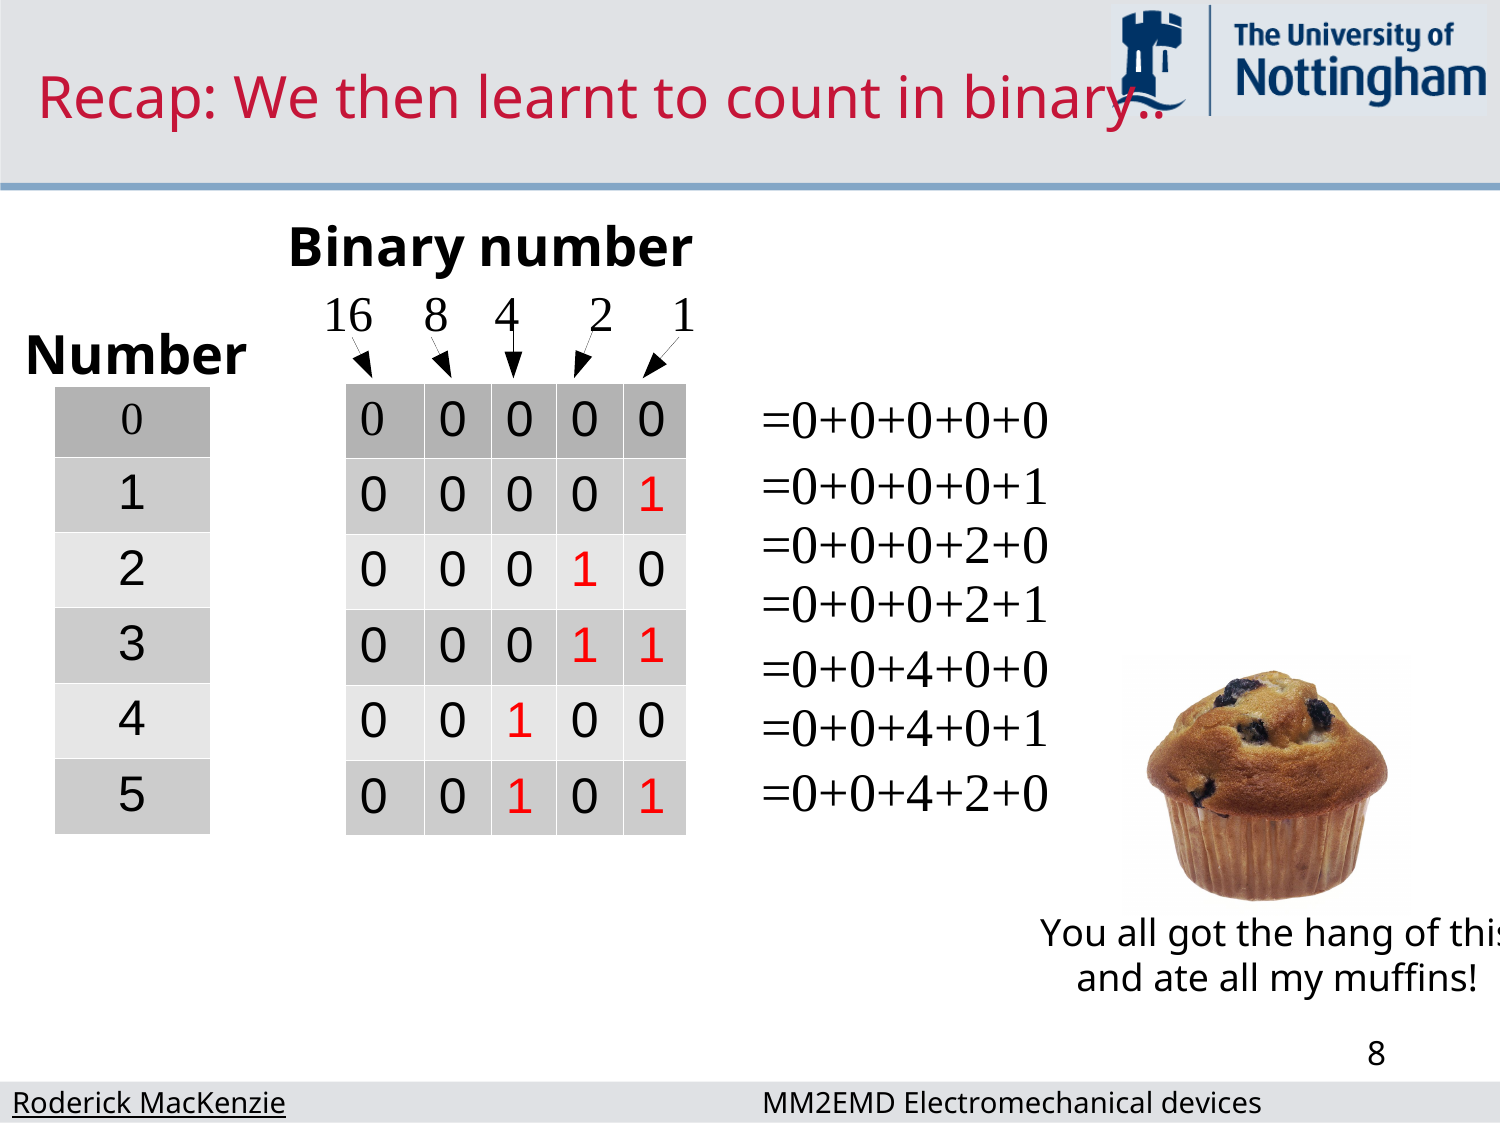

# Recap: We then learnt to count in binary..
Binary number
1
2
4
8
16
Number
=0+0+0+0+0
| 0 | 0 | 0 | 0 | 0 |
| --- | --- | --- | --- | --- |
| 0 | 0 | 0 | 0 | 1 |
| 0 | 0 | 0 | 1 | 0 |
| 0 | 0 | 0 | 1 | 1 |
| 0 | 0 | 1 | 0 | 0 |
| 0 | 0 | 1 | 0 | 1 |
| 0 |
| --- |
| 1 |
| 2 |
| 3 |
| 4 |
| 5 |
=0+0+0+0+1
=0+0+0+2+0
=0+0+0+2+1
=0+0+4+0+0
=0+0+4+0+1
=0+0+4+2+0
You all got the hang of this and ate all my muffins!